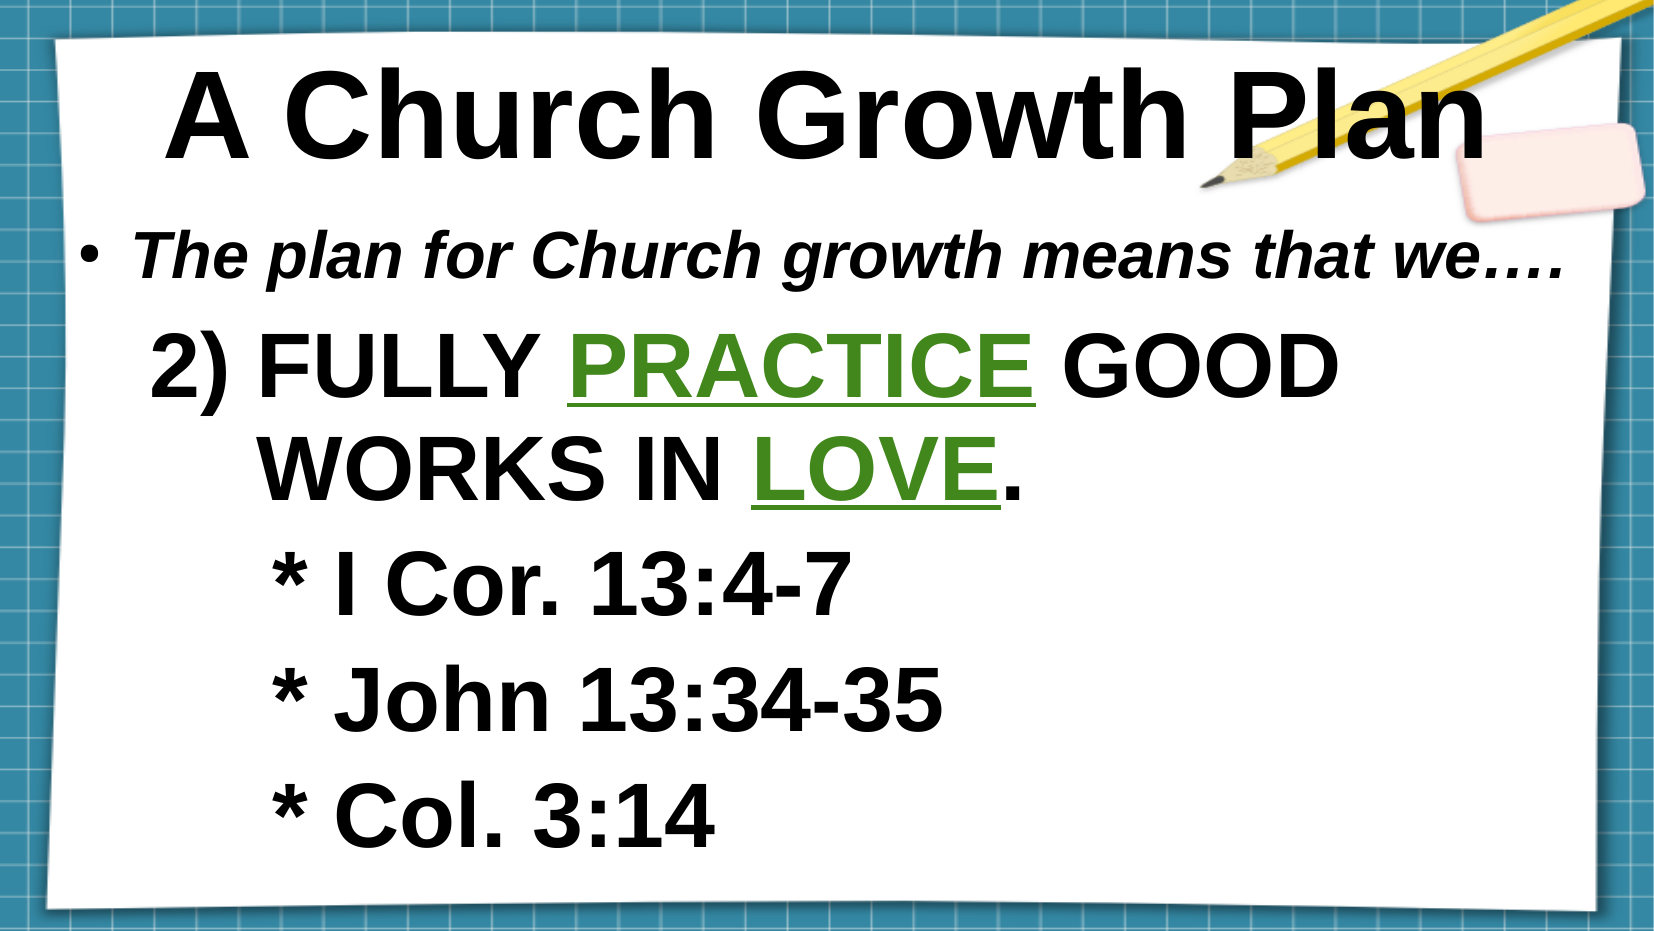

# A Church Growth Plan
The plan for Church growth means that we….
 2) FULLY PRACTICE GOOD 		 WORKS IN LOVE.
* I Cor. 13:	4-7
* John 13:34-35
* Col. 3:14